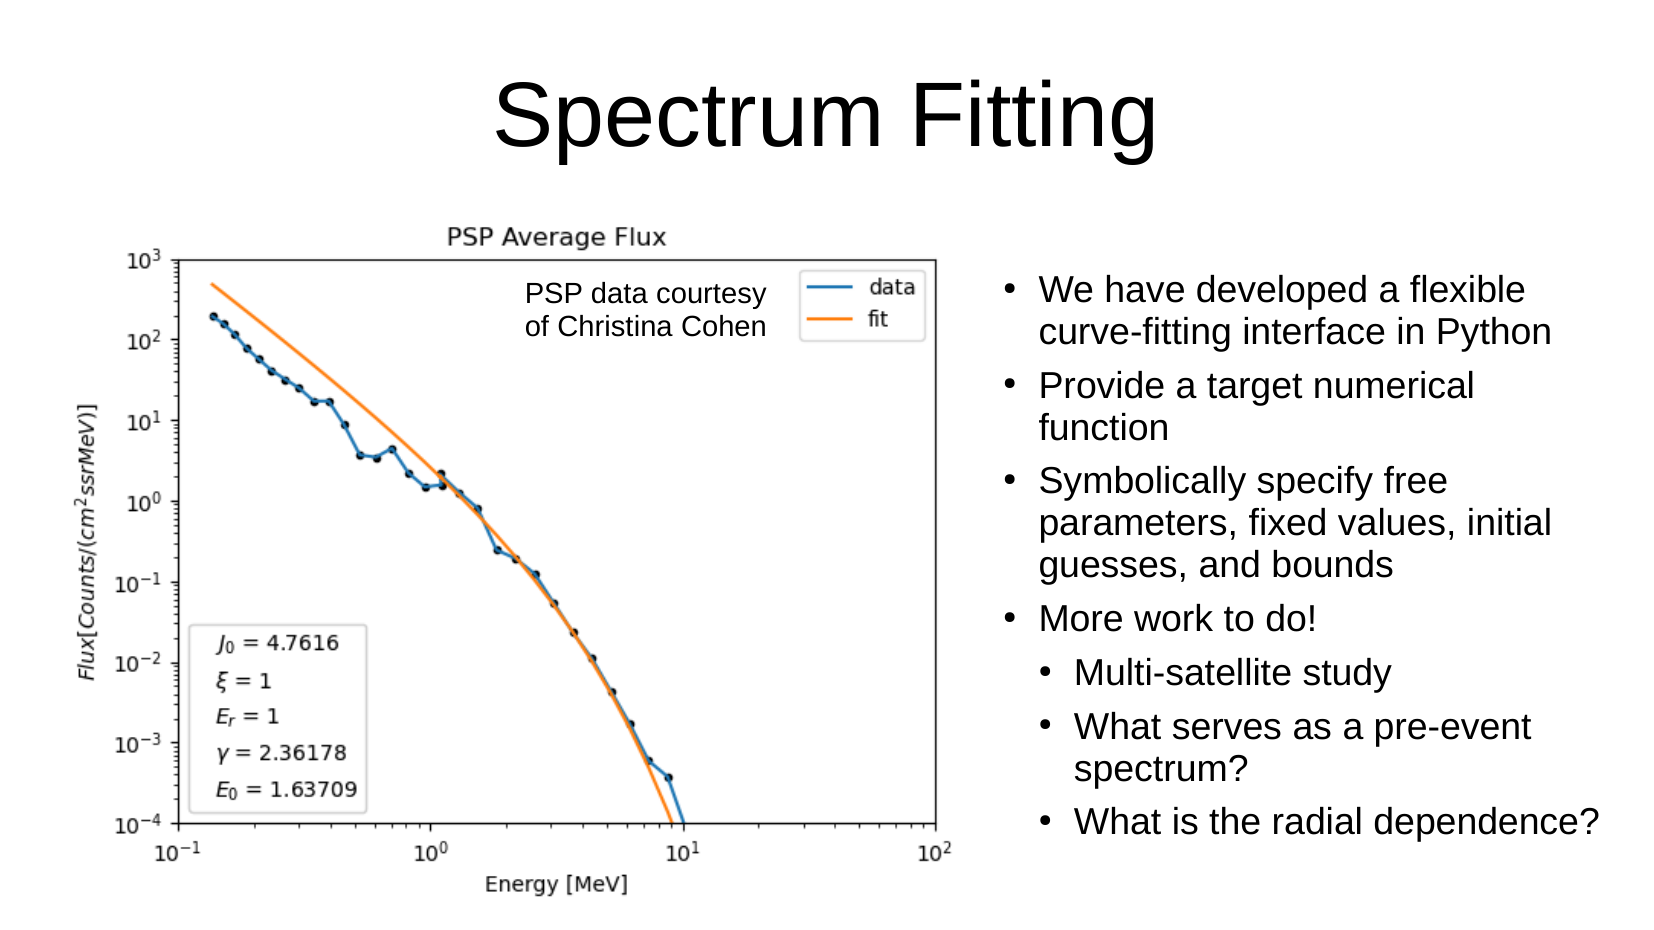

# Spectrum Fitting
We have developed a flexible curve-fitting interface in Python
Provide a target numerical function
Symbolically specify free parameters, fixed values, initial guesses, and bounds
More work to do!
Multi-satellite study
What serves as a pre-event spectrum?
What is the radial dependence?
PSP data courtesy
of Christina Cohen